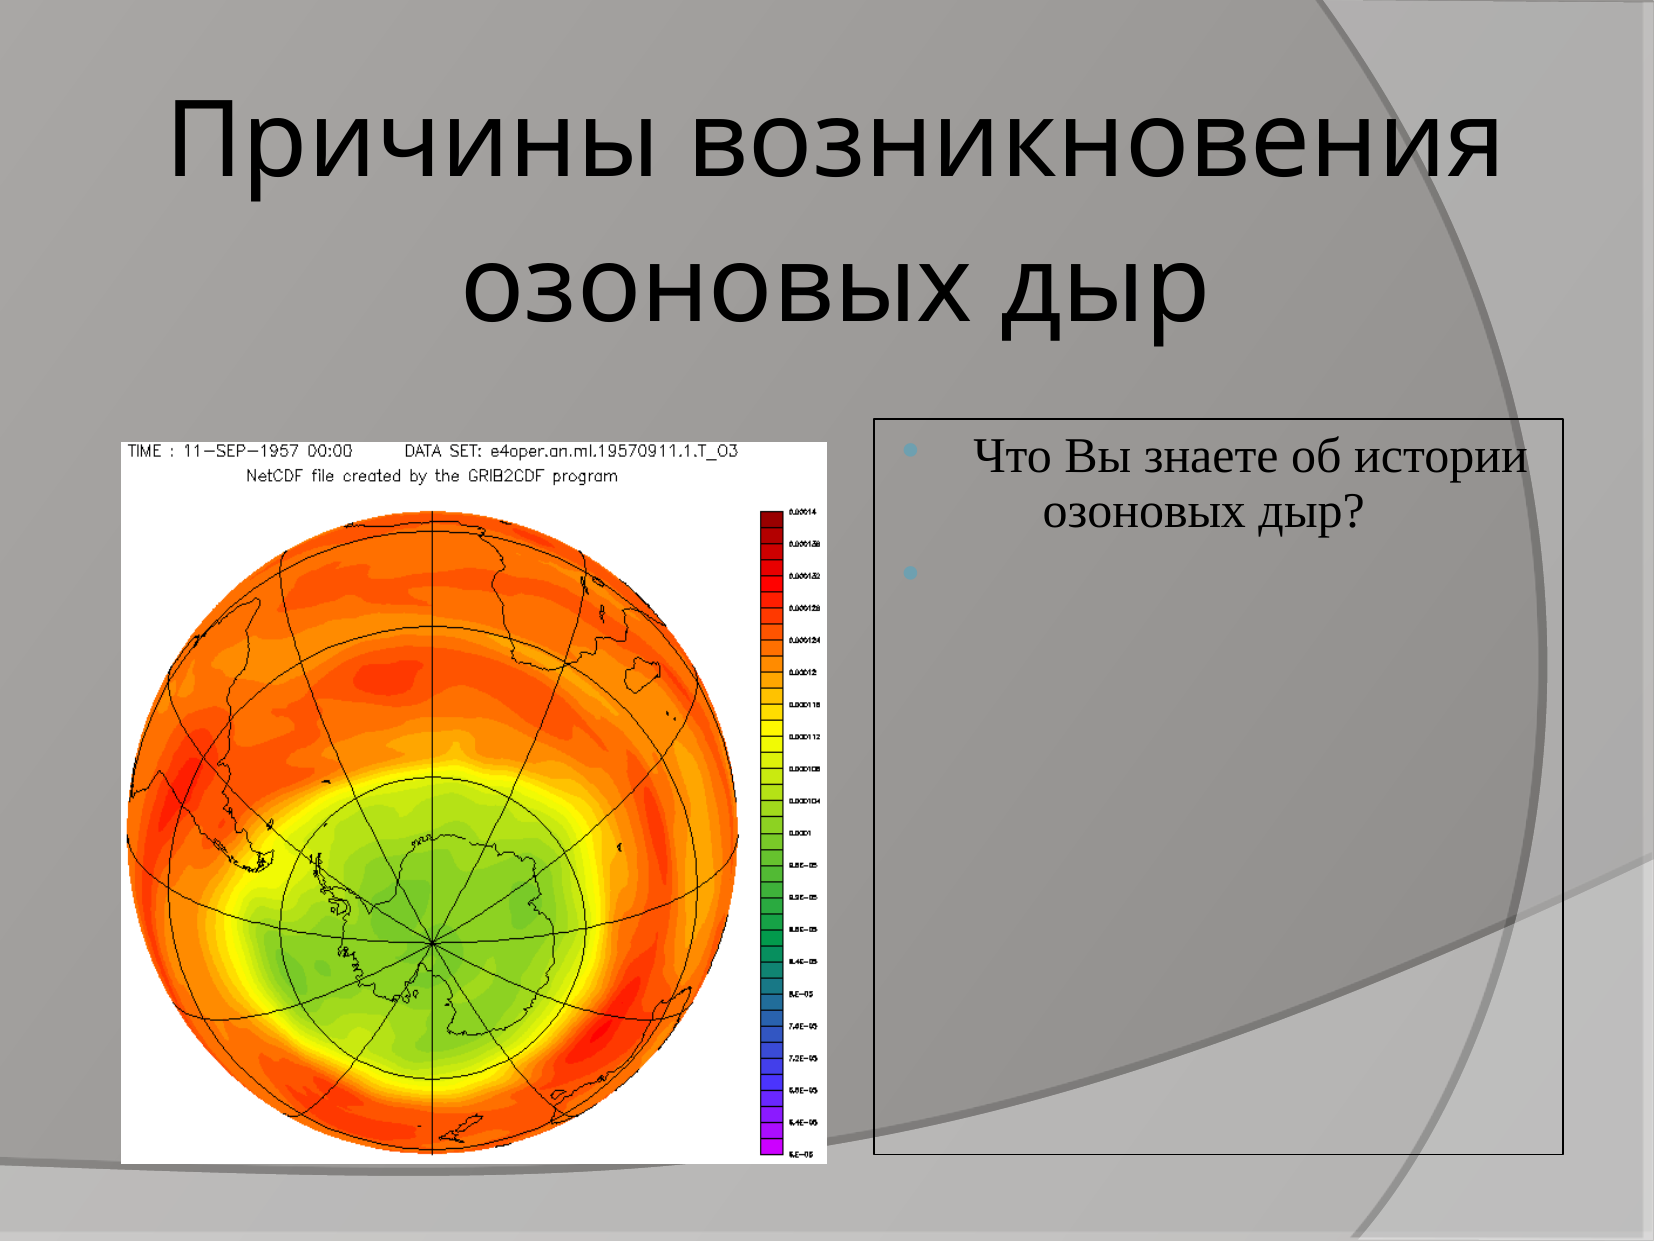

# Причины возникновения озоновых дыр
Что Вы знаете об истории озоновых дыр?